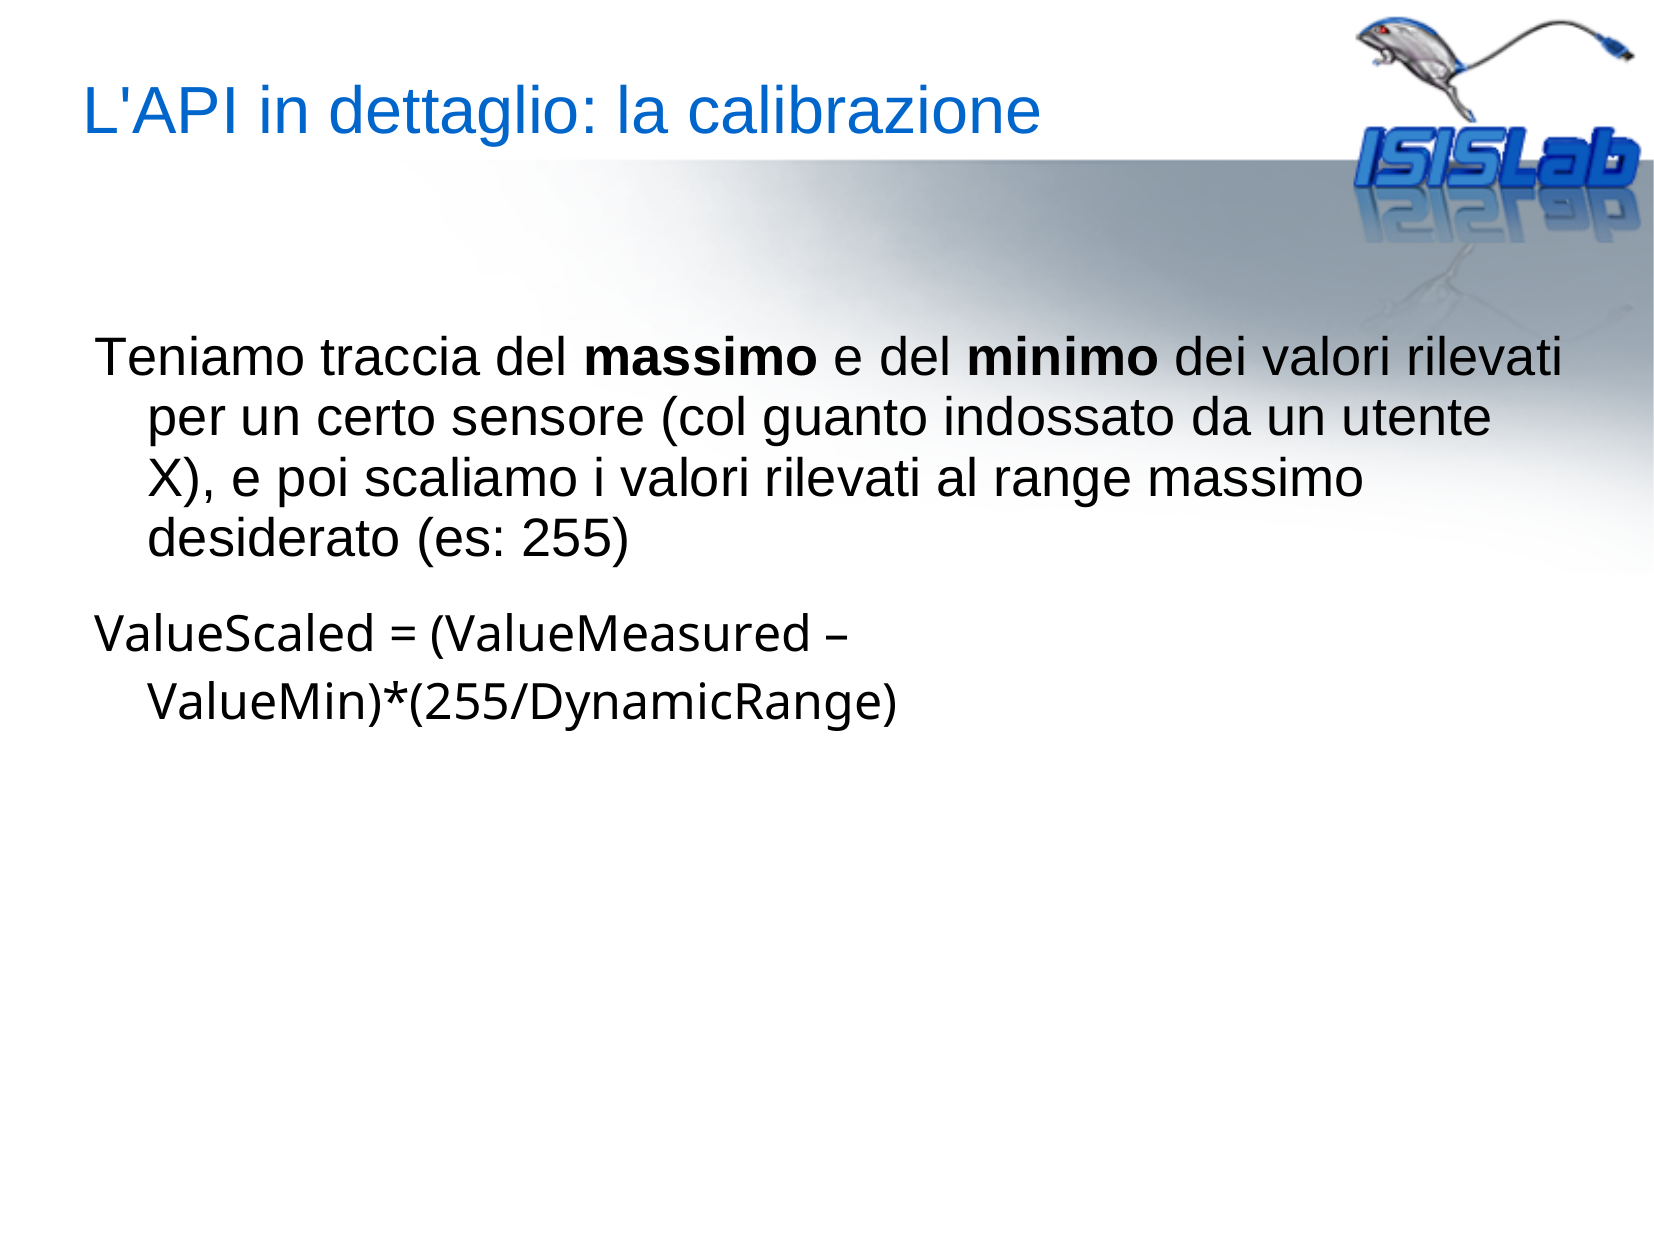

L'API in dettaglio: la calibrazione
Teniamo traccia del massimo e del minimo dei valori rilevati per un certo sensore (col guanto indossato da un utente X), e poi scaliamo i valori rilevati al range massimo desiderato (es: 255)
ValueScaled = (ValueMeasured – ValueMin)*(255/DynamicRange)
#